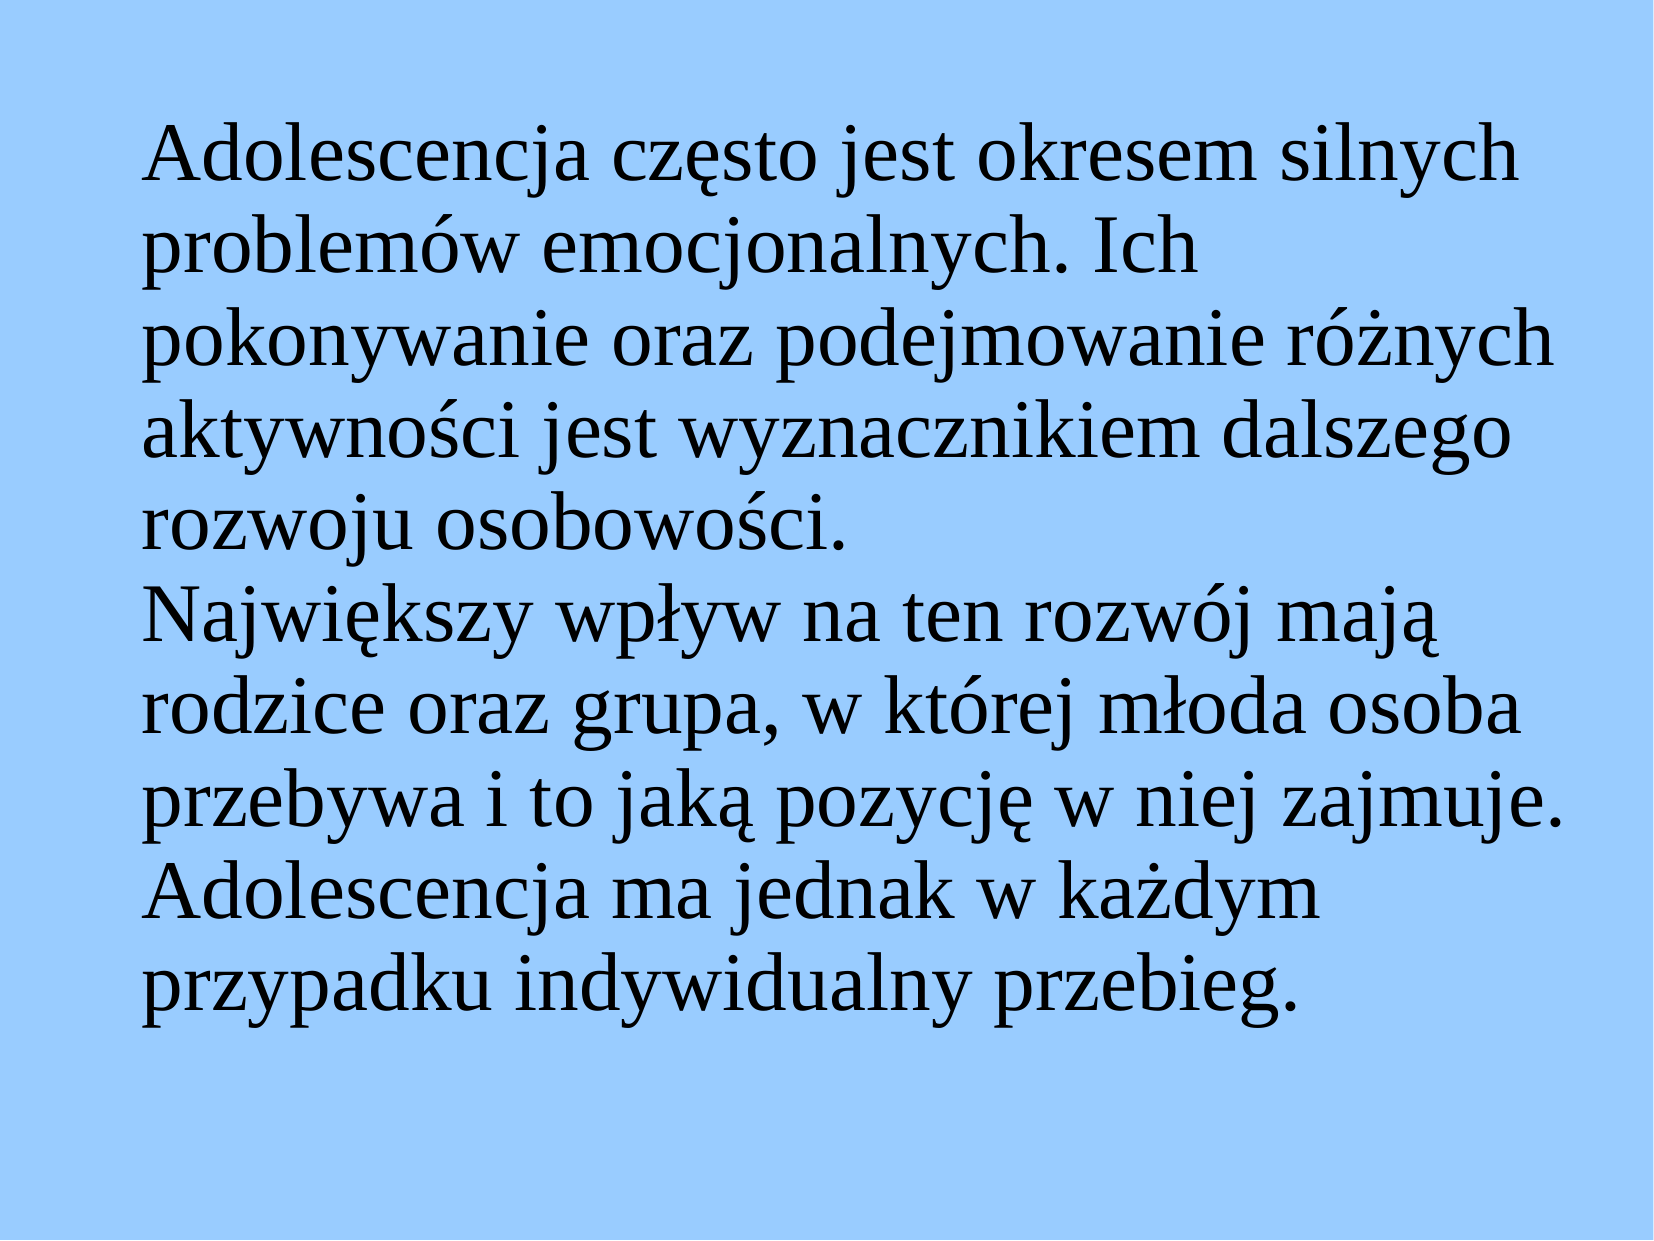

# Adolescencja często jest okresem silnych problemów emocjonalnych. Ich pokonywanie oraz podejmowanie różnych aktywności jest wyznacznikiem dalszego rozwoju osobowości. Największy wpływ na ten rozwój mają rodzice oraz grupa, w której młoda osoba przebywa i to jaką pozycję w niej zajmuje. Adolescencja ma jednak w każdym przypadku indywidualny przebieg.